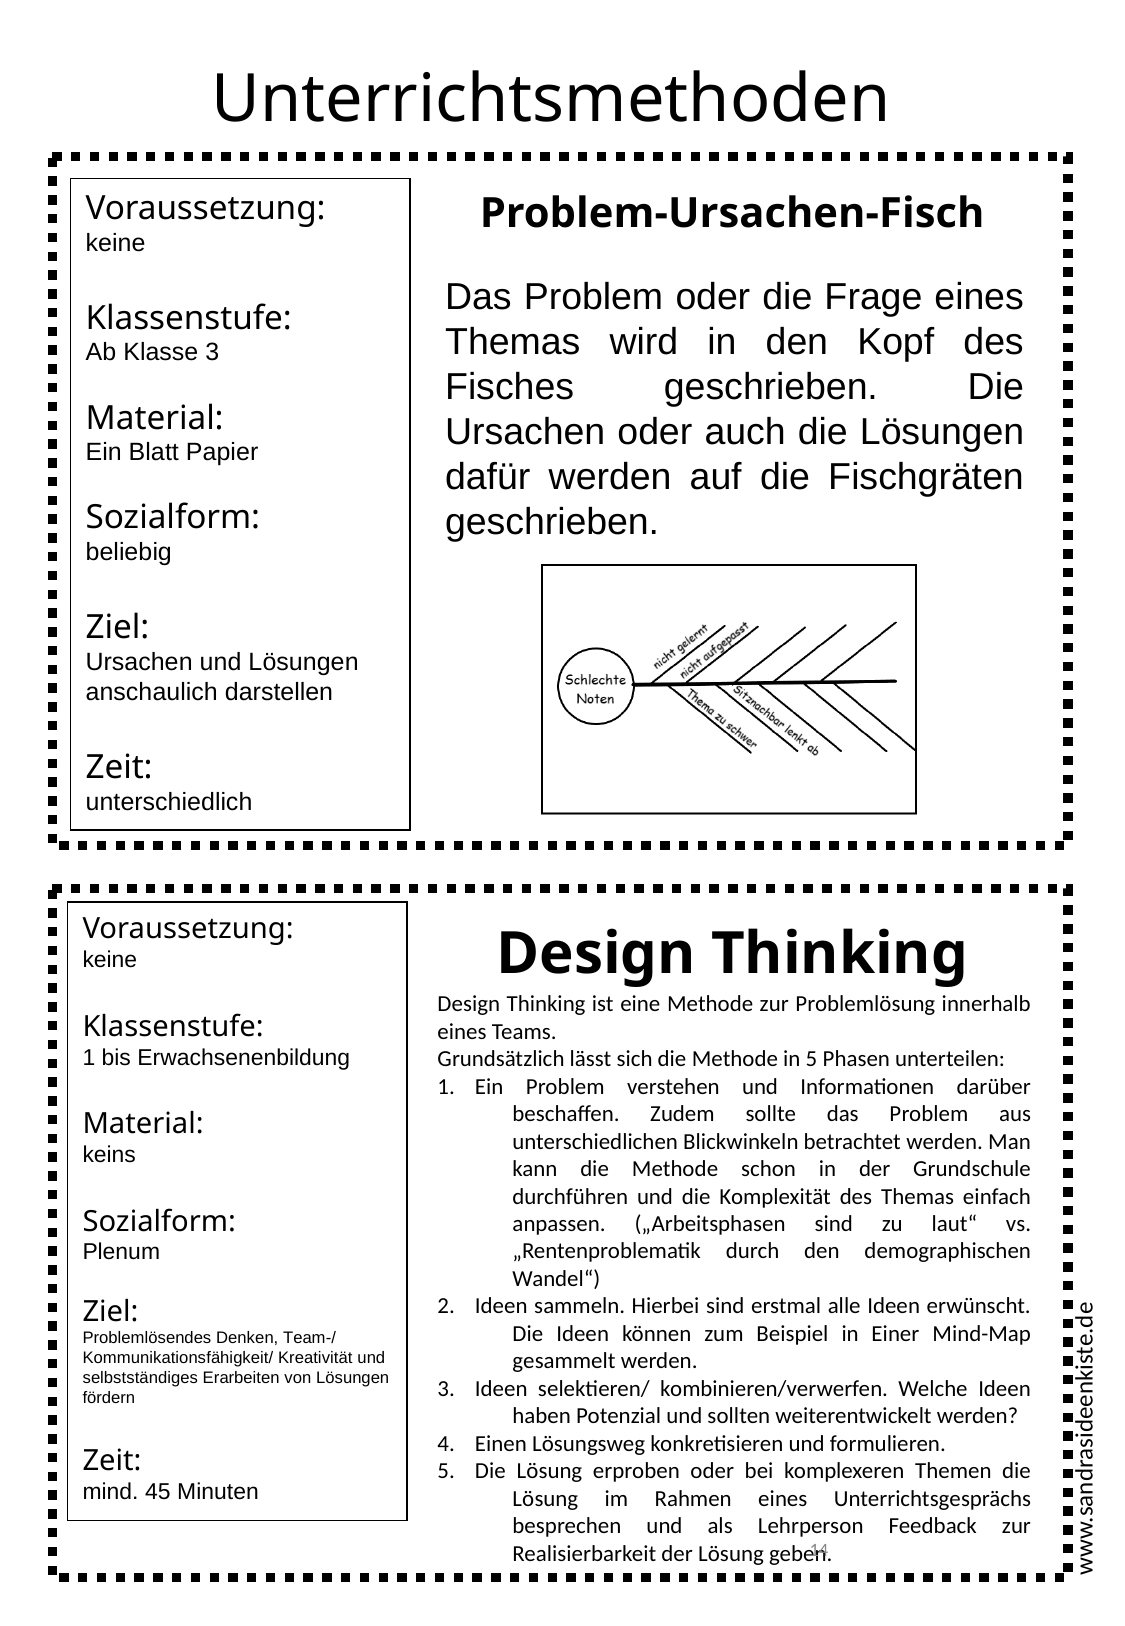

Unterrichtsmethoden
Voraussetzung:
keine
Klassenstufe:
Ab Klasse 3
Material:
Ein Blatt Papier
Sozialform:
beliebig
Ziel:
Ursachen und Lösungen anschaulich darstellen
Zeit:
unterschiedlich
Problem-Ursachen-Fisch
Das Problem oder die Frage eines Themas wird in den Kopf des Fisches geschrieben. Die Ursachen oder auch die Lösungen dafür werden auf die Fischgräten geschrieben.
Voraussetzung:
keine
Klassenstufe:
1 bis Erwachsenenbildung
Material:
keins
Sozialform:
Plenum
Ziel:
Problemlösendes Denken, Team-/
Kommunikationsfähigkeit/ Kreativität und selbstständiges Erarbeiten von Lösungen fördern
Zeit:
mind. 45 Minuten
Design Thinking
Design Thinking ist eine Methode zur Problemlösung innerhalb eines Teams.
Grundsätzlich lässt sich die Methode in 5 Phasen unterteilen:
Ein Problem verstehen und Informationen darüber beschaffen. Zudem sollte das Problem aus unterschiedlichen Blickwinkeln betrachtet werden. Man kann die Methode schon in der Grundschule durchführen und die Komplexität des Themas einfach anpassen. („Arbeitsphasen sind zu laut“ vs. „Rentenproblematik durch den demographischen Wandel“)
Ideen sammeln. Hierbei sind erstmal alle Ideen erwünscht. Die Ideen können zum Beispiel in Einer Mind-Map gesammelt werden.
Ideen selektieren/ kombinieren/verwerfen. Welche Ideen haben Potenzial und sollten weiterentwickelt werden?
Einen Lösungsweg konkretisieren und formulieren.
Die Lösung erproben oder bei komplexeren Themen die Lösung im Rahmen eines Unterrichtsgesprächs besprechen und als Lehrperson Feedback zur Realisierbarkeit der Lösung geben.
www.sandrasideenkiste.de